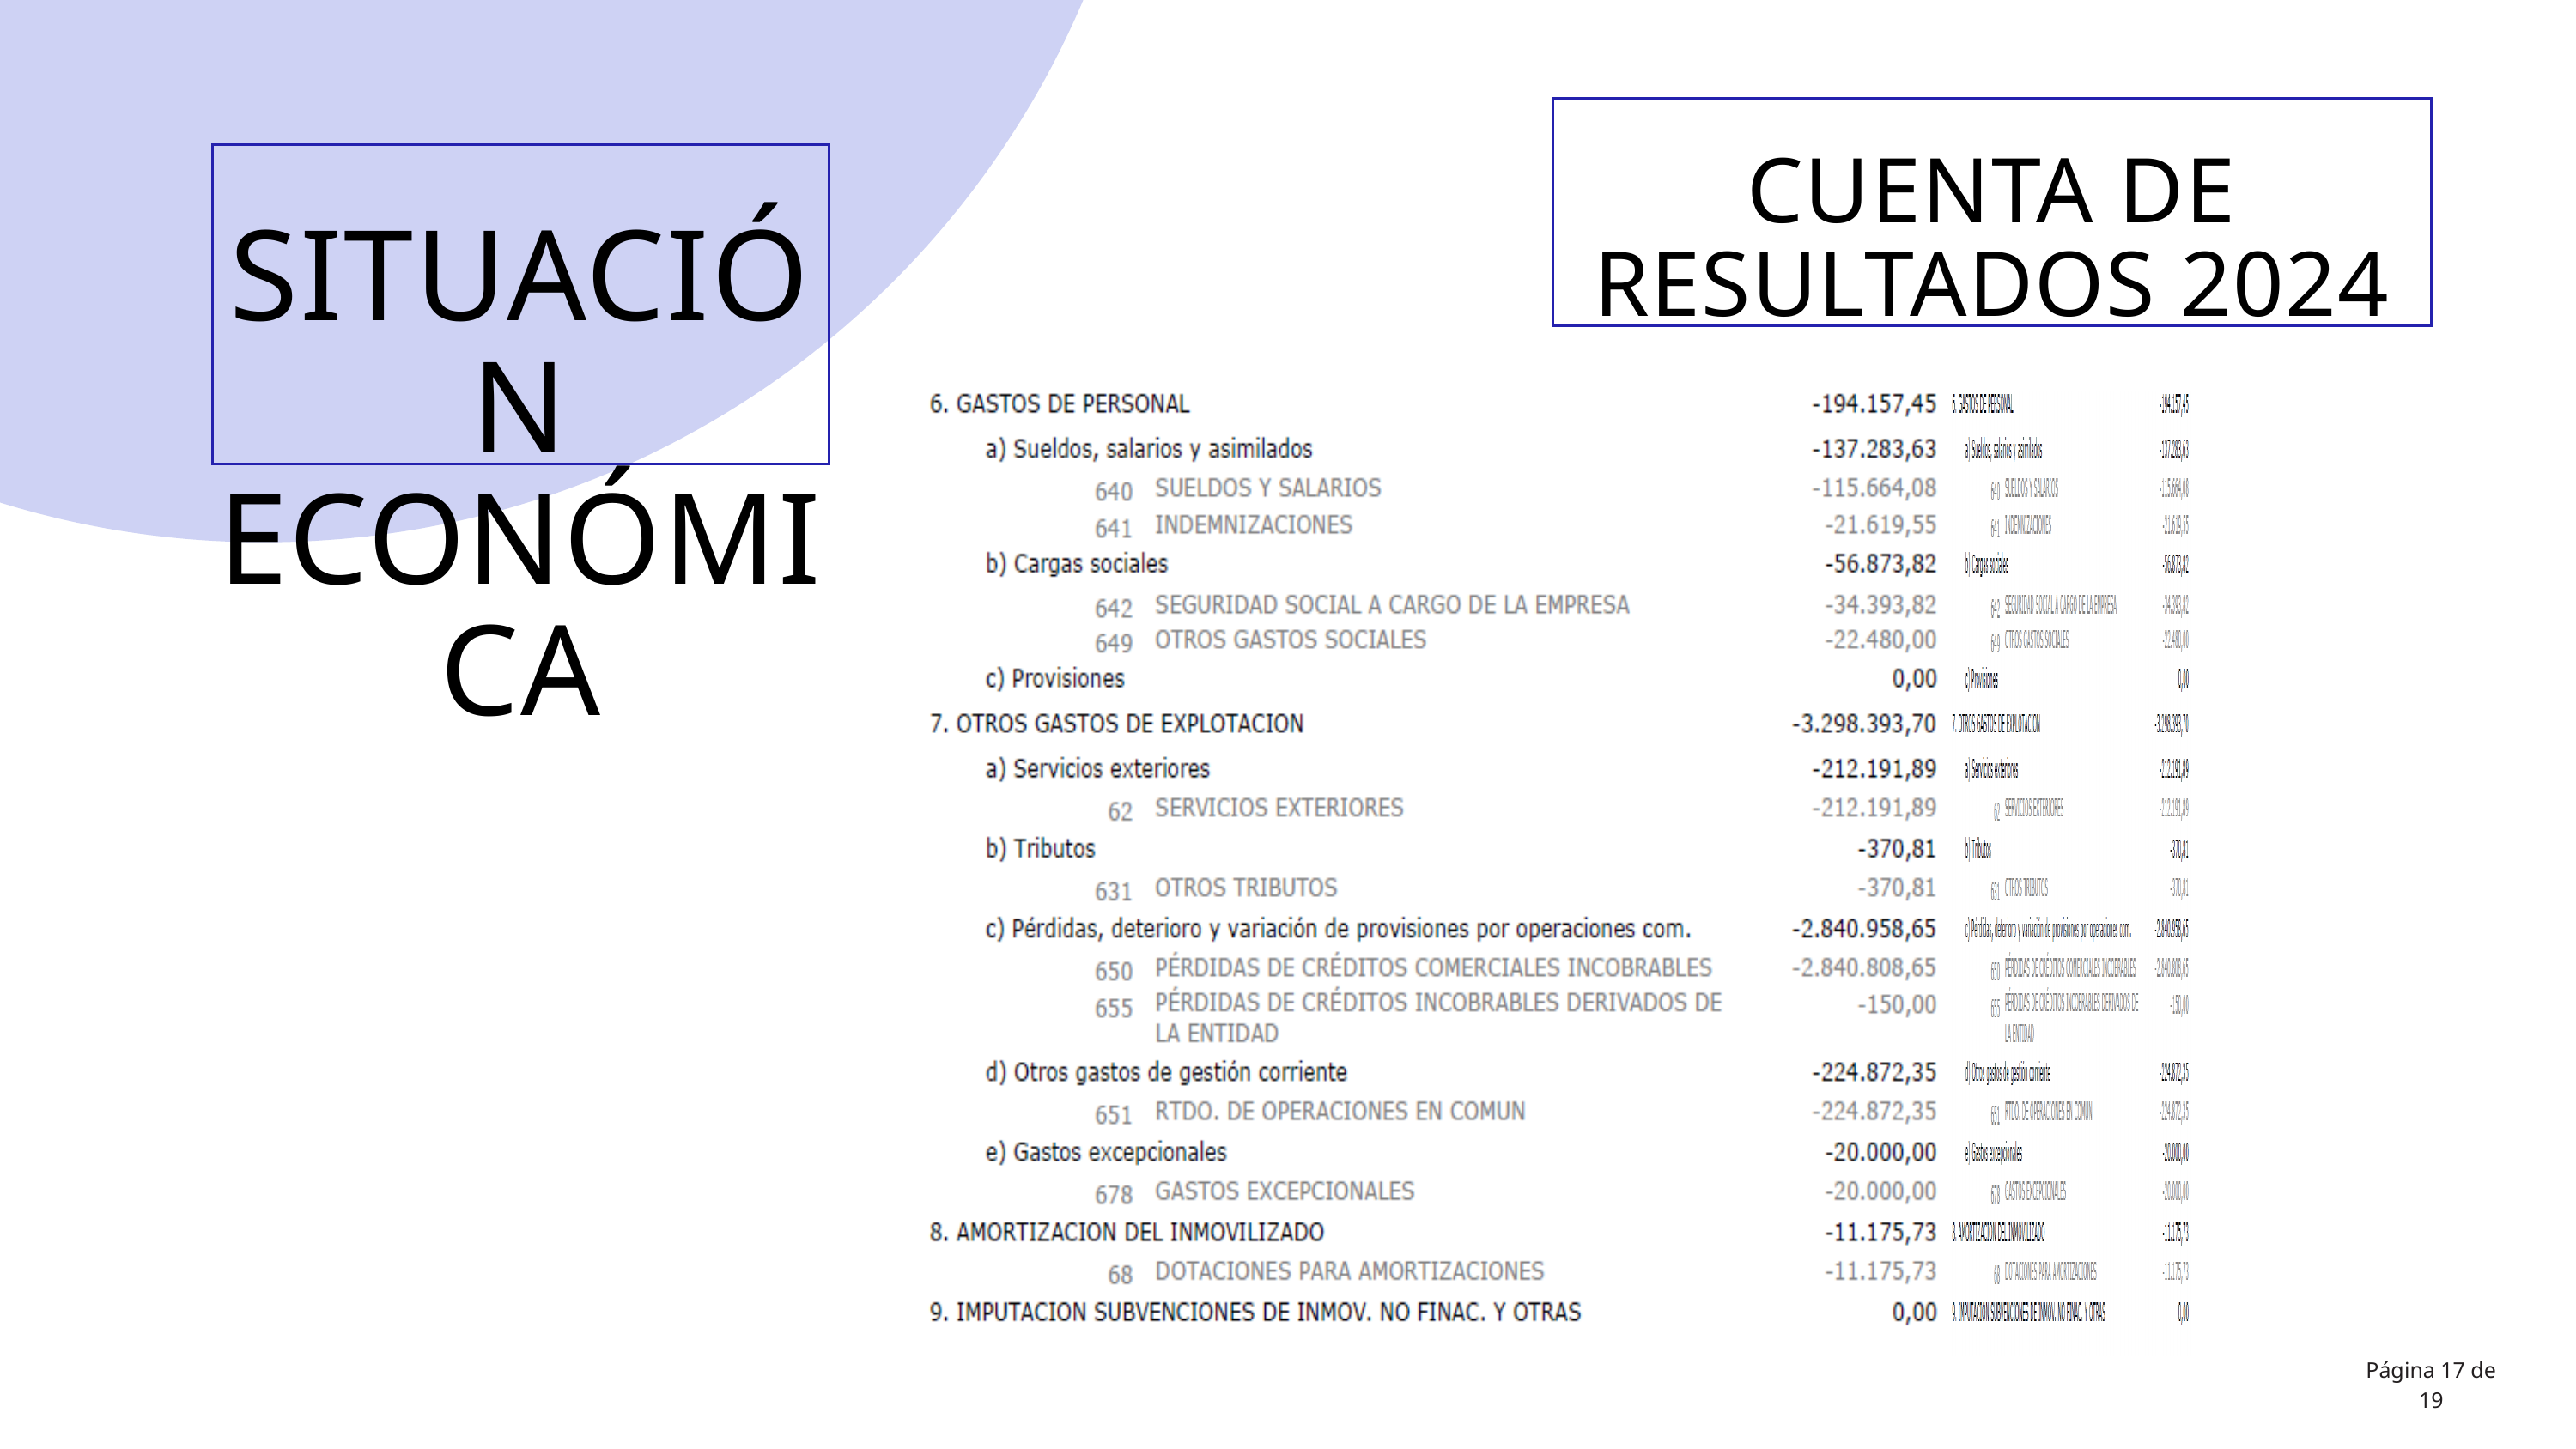

CUENTA DE RESULTADOS 2024
SITUACIÓN ECONÓMICA
Página 17 de 19